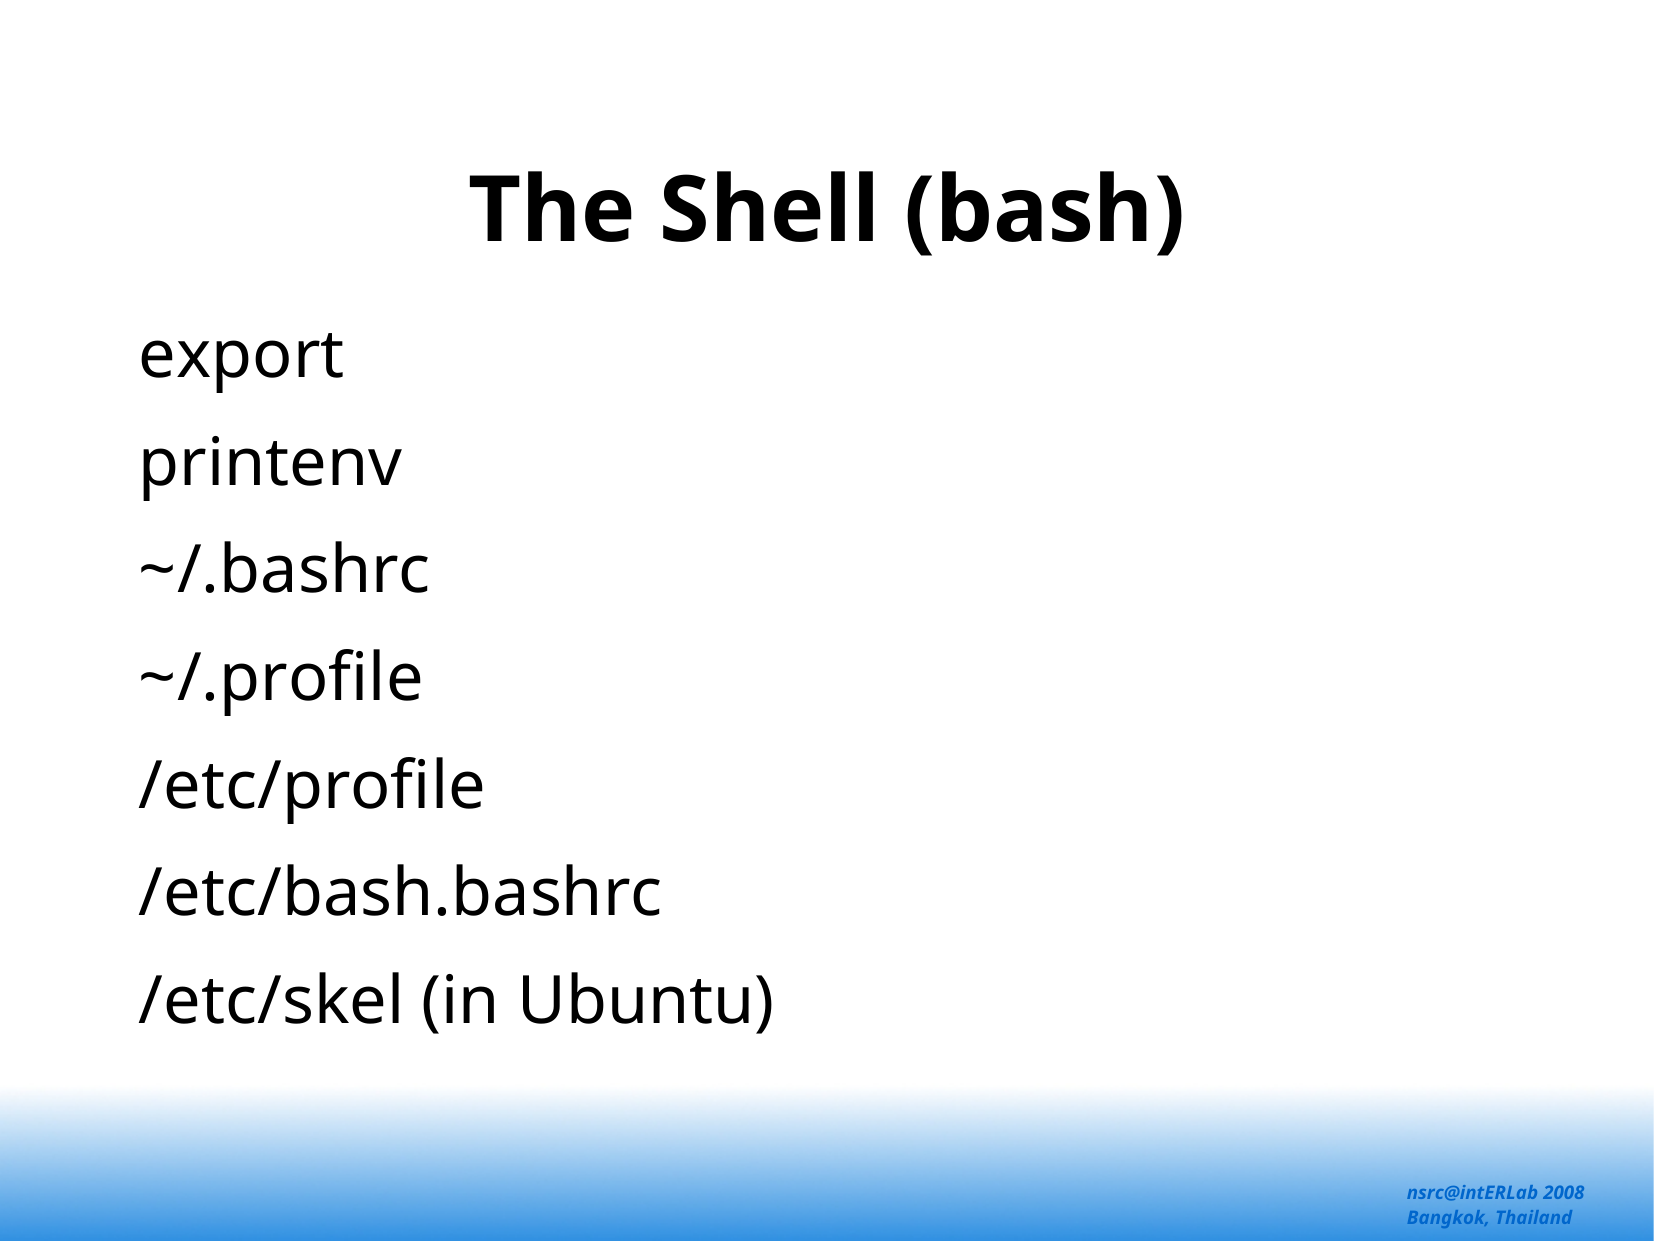

# The Shell (bash)
export
printenv
~/.bashrc
~/.profile
/etc/profile
/etc/bash.bashrc
/etc/skel (in Ubuntu)